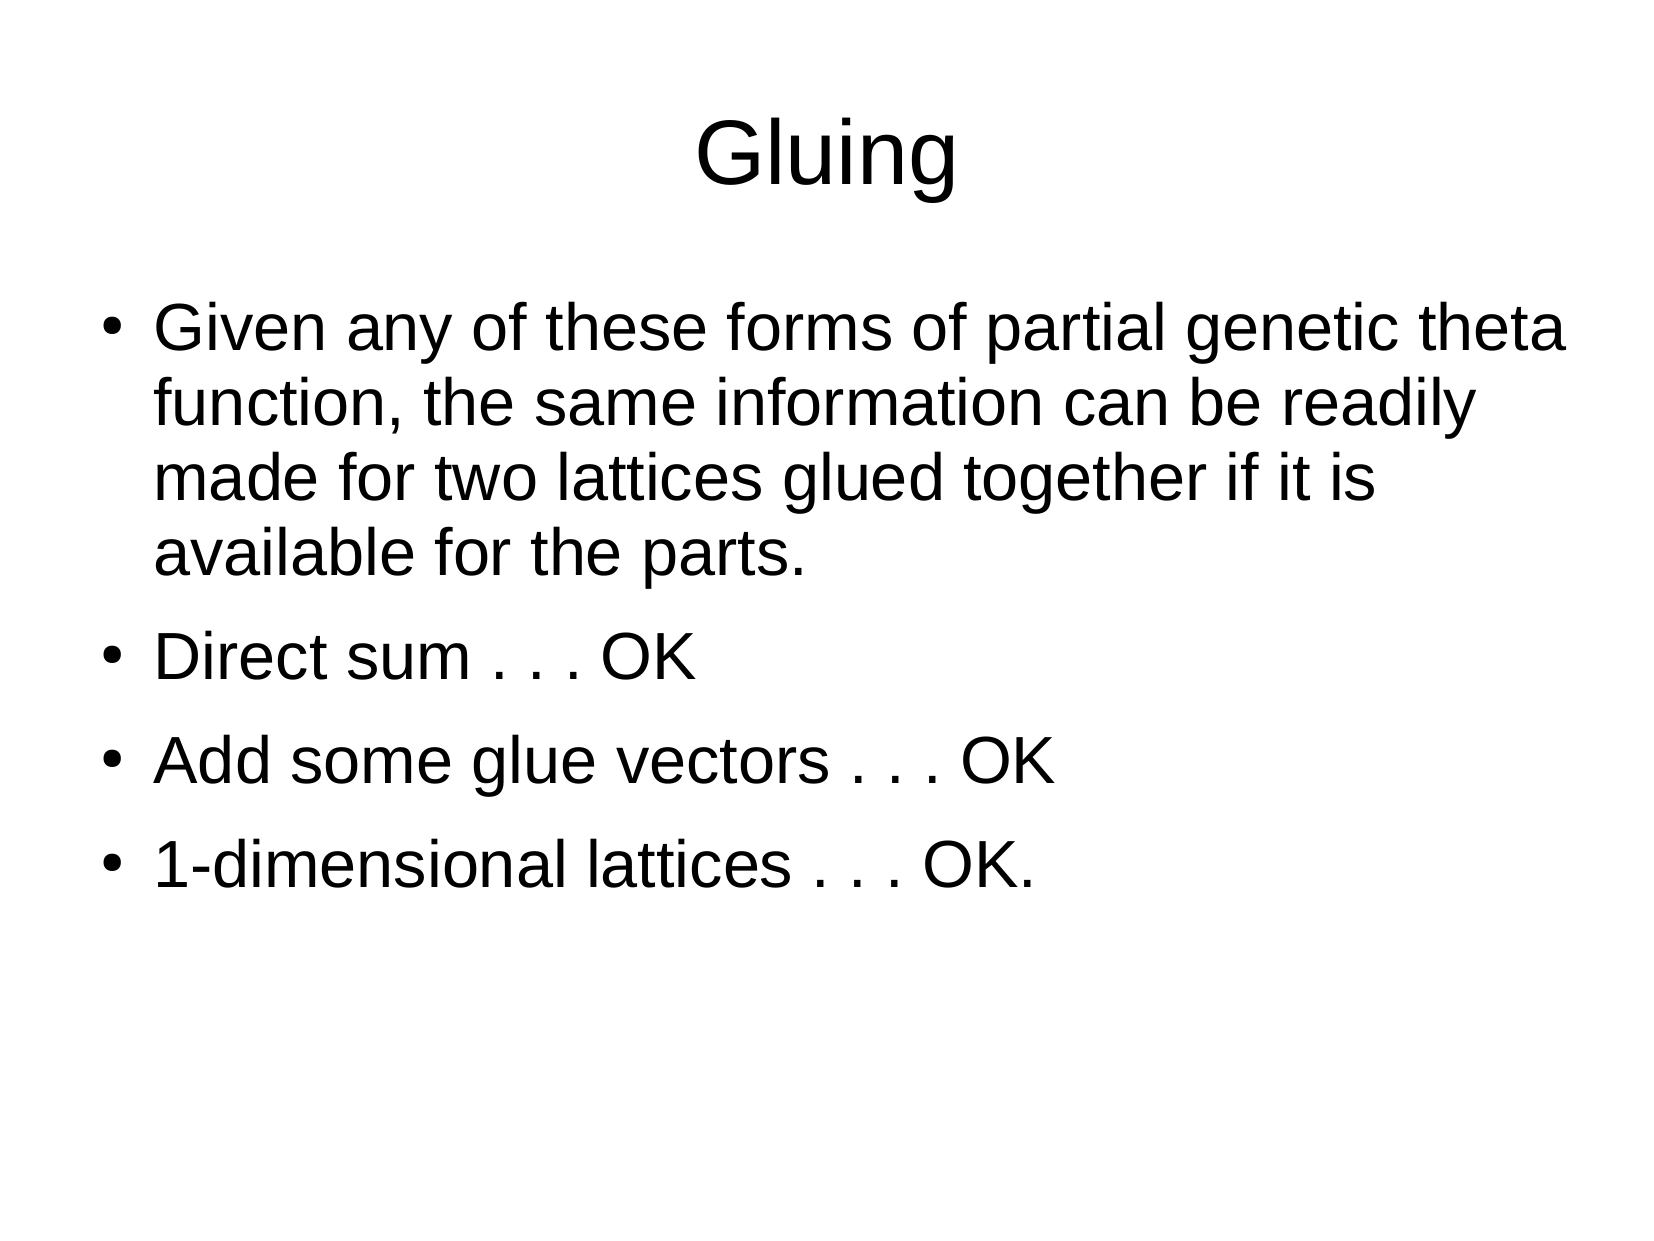

# Gluing
Given any of these forms of partial genetic theta function, the same information can be readily made for two lattices glued together if it is available for the parts.
Direct sum . . . OK
Add some glue vectors . . . OK
1-dimensional lattices . . . OK.